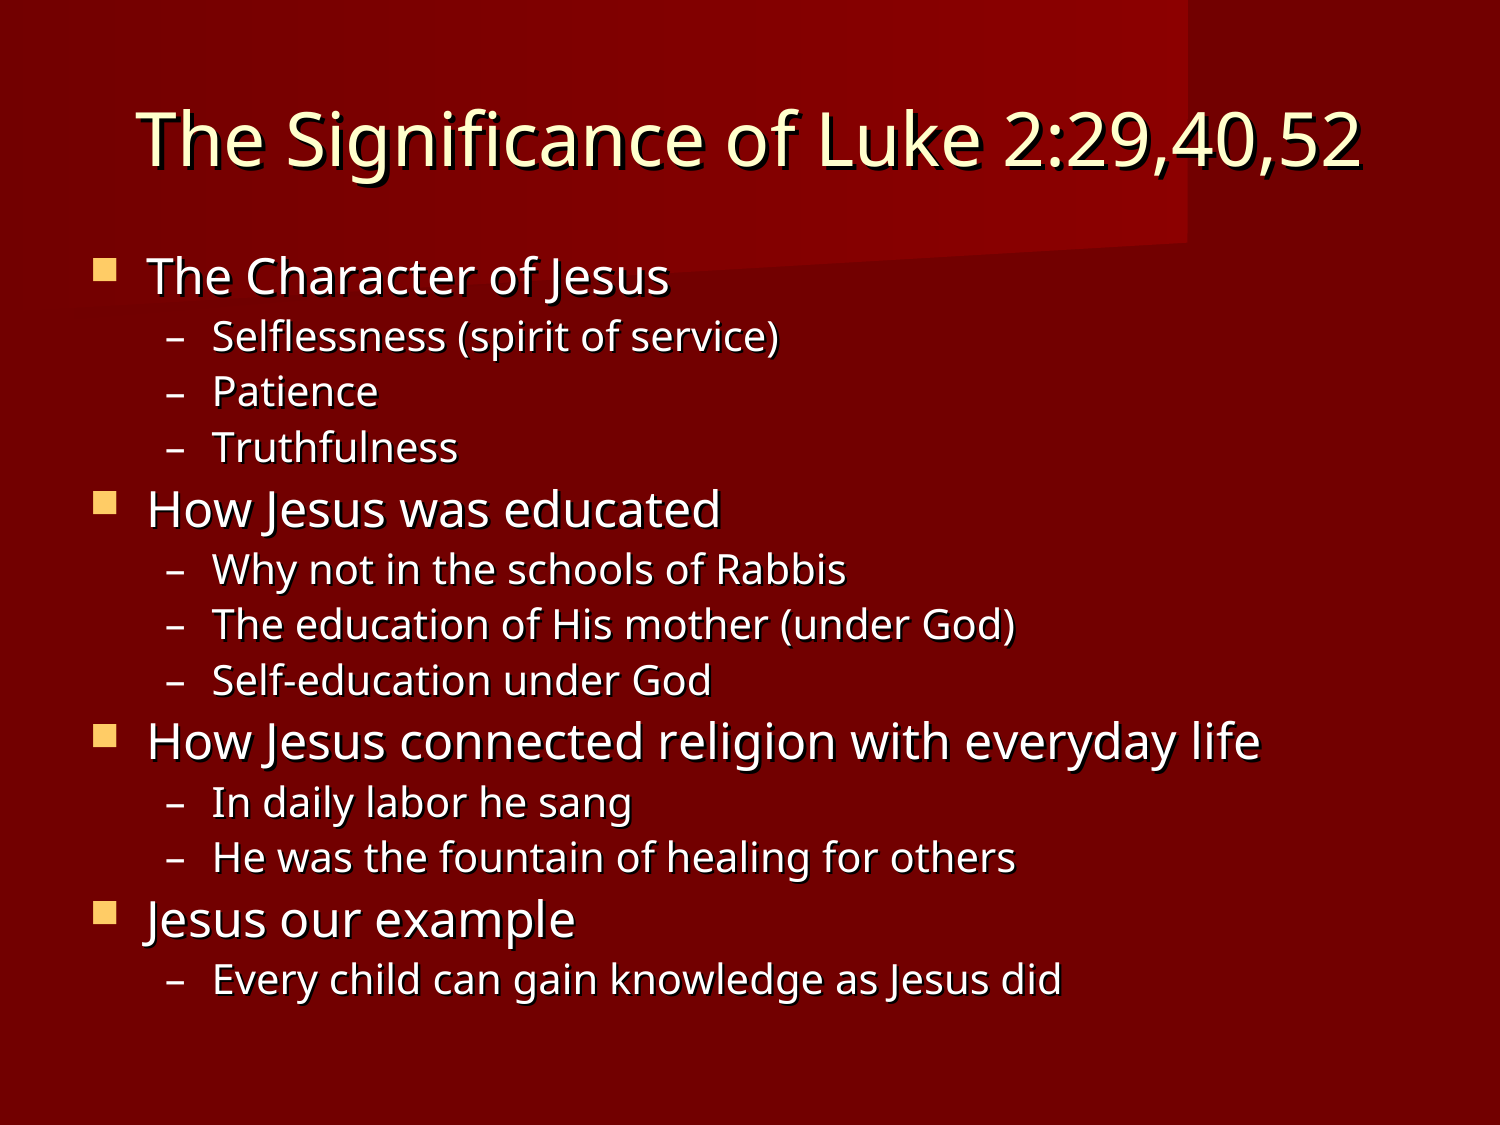

# The Significance of Luke 2:29,40,52
The Character of Jesus
Selflessness (spirit of service)
Patience
Truthfulness
How Jesus was educated
Why not in the schools of Rabbis
The education of His mother (under God)
Self-education under God
How Jesus connected religion with everyday life
In daily labor he sang
He was the fountain of healing for others
Jesus our example
Every child can gain knowledge as Jesus did